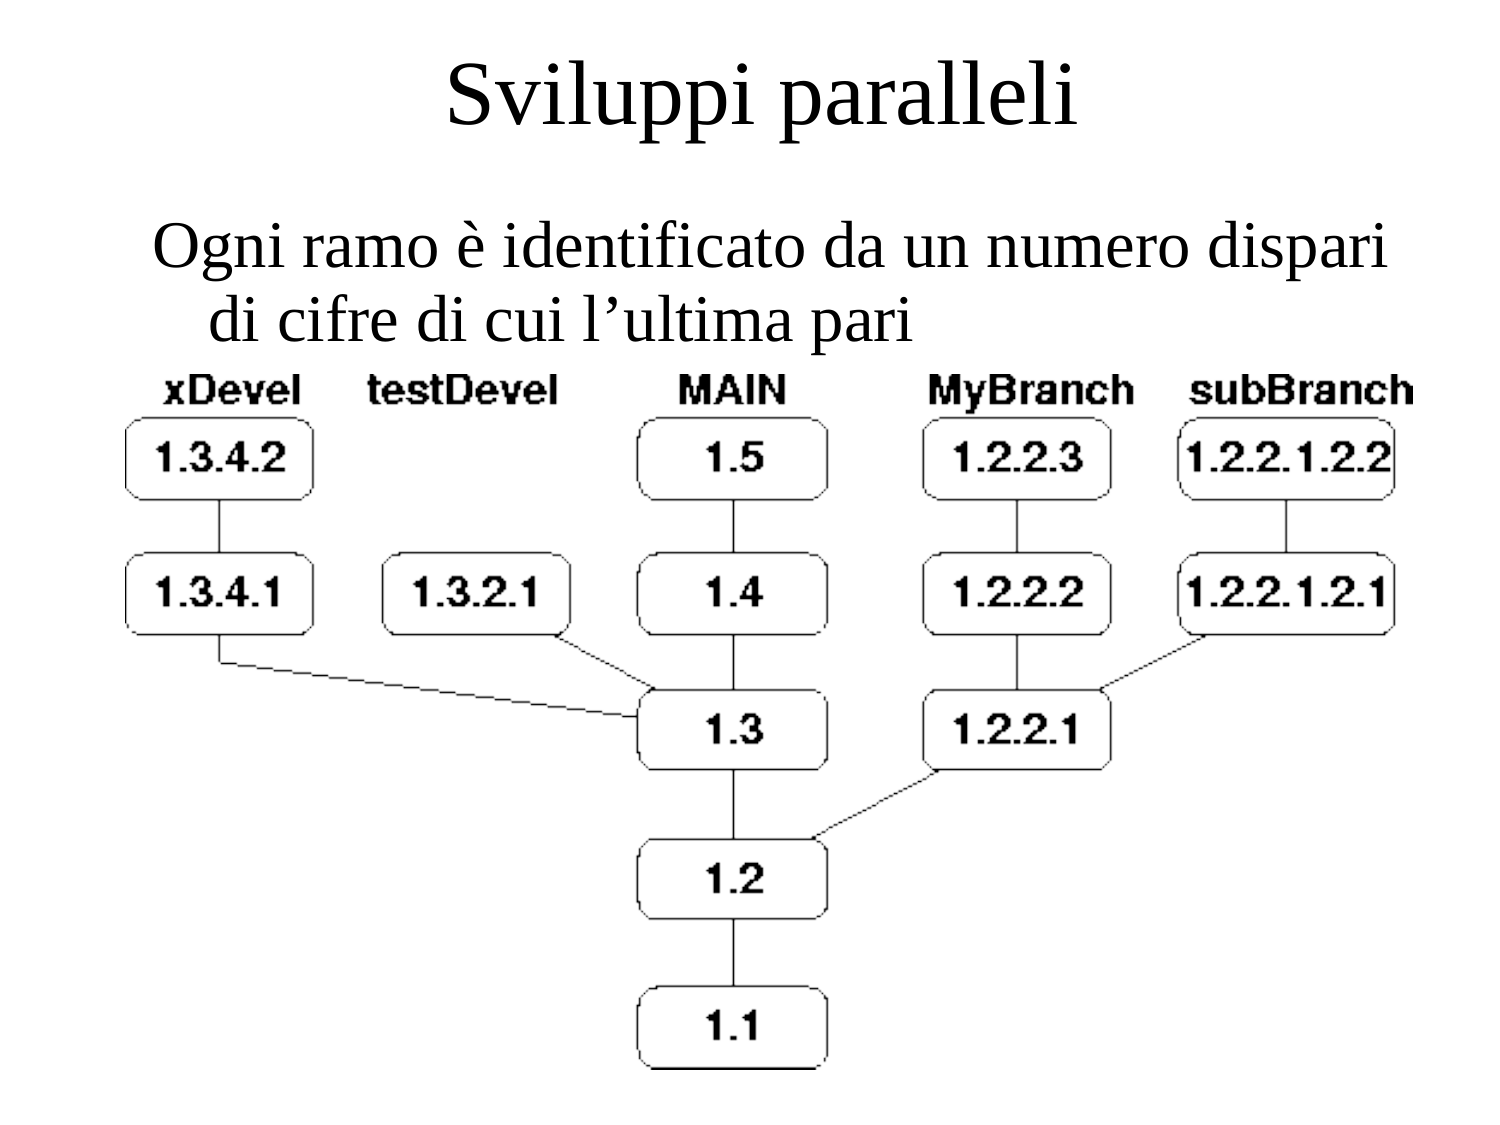

# Sviluppi paralleli
Ogni ramo è identificato da un numero dispari di cifre di cui l’ultima pari